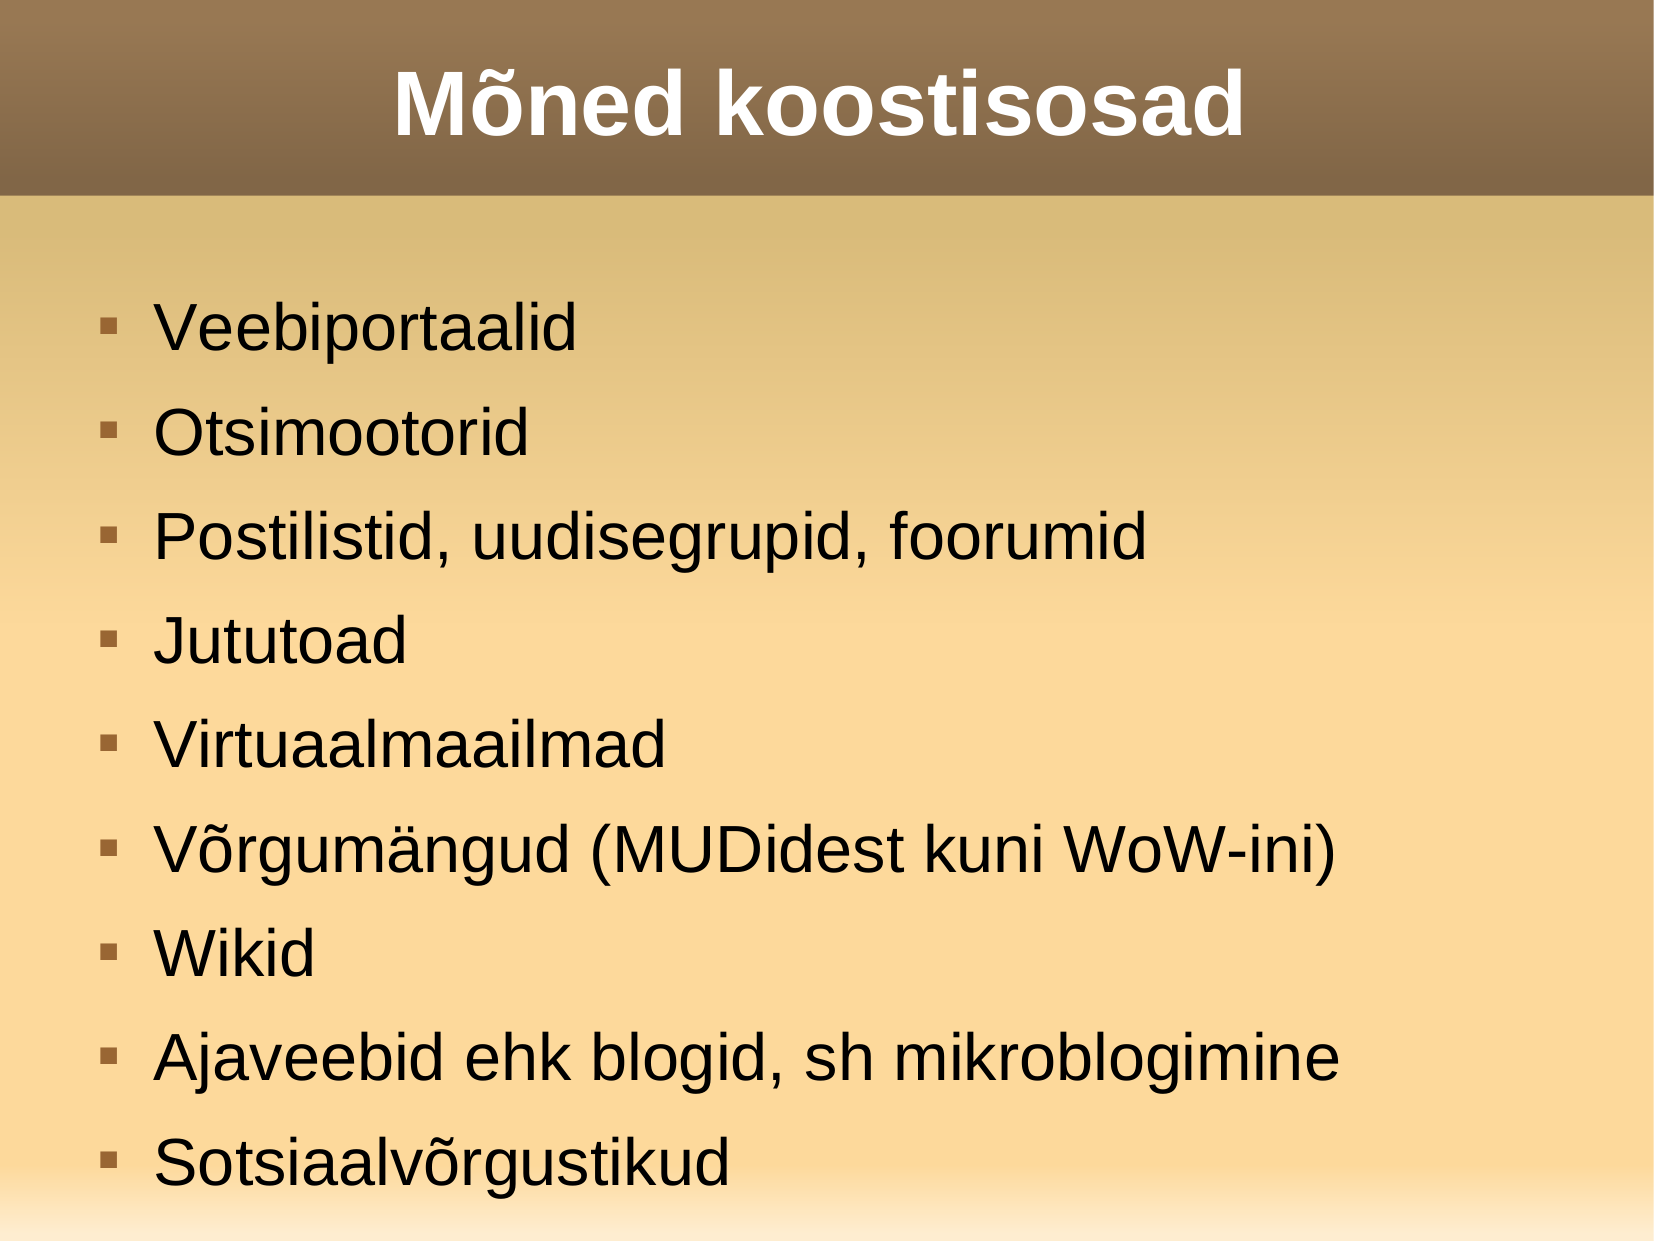

# Mõned koostisosad
Veebiportaalid
Otsimootorid
Postilistid, uudisegrupid, foorumid
Jututoad
Virtuaalmaailmad
Võrgumängud (MUDidest kuni WoW-ini)
Wikid
Ajaveebid ehk blogid, sh mikroblogimine
Sotsiaalvõrgustikud